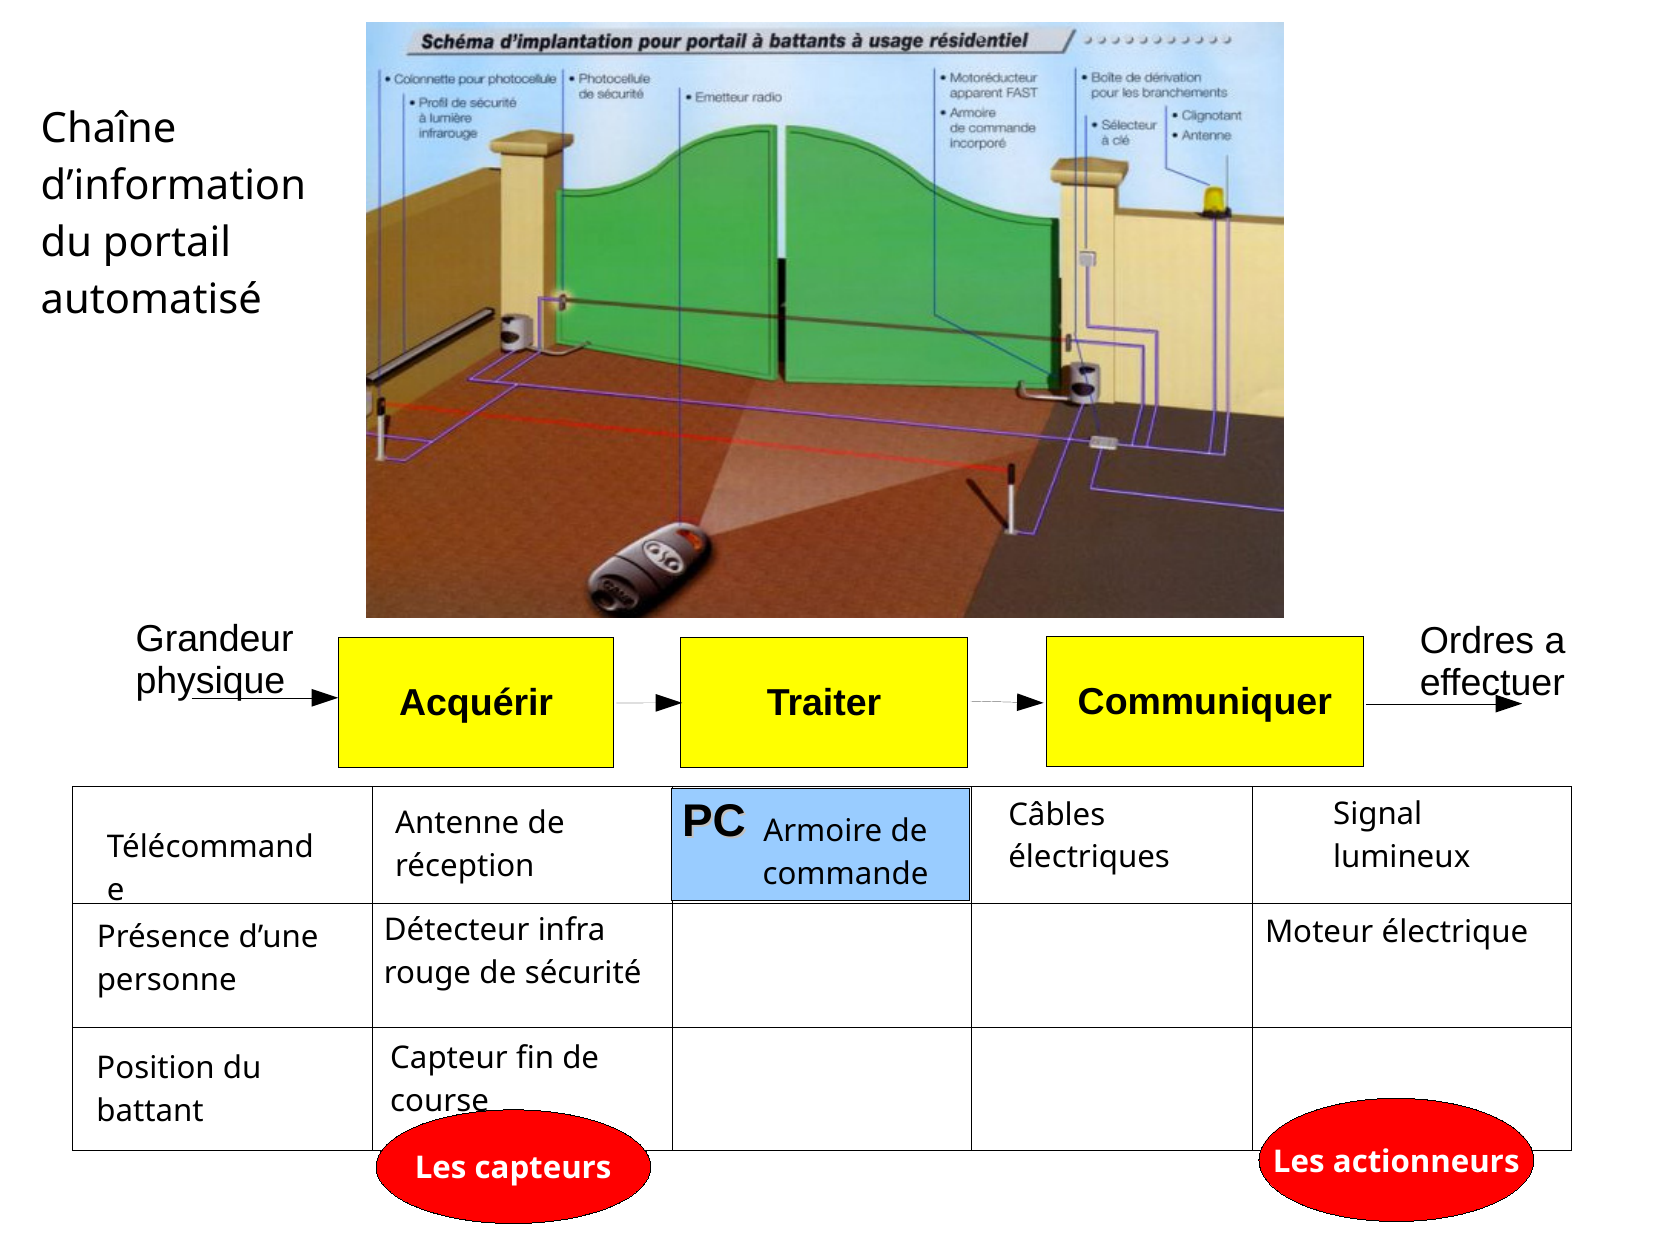

Chaîne d’information du portail automatisé
Grandeur physique
Ordres a effectuer
Communiquer
Acquérir
Traiter
Signal lumineux
Câbles électriques
| | | | | |
| --- | --- | --- | --- | --- |
| | | | | |
| | | | | |
PC
Antenne de réception
Armoire de commande
Télécommande
Détecteur infra rouge de sécurité
Moteur électrique
Présence d’une personne
Capteur fin de course
Position du battant
Les actionneurs
Les capteurs